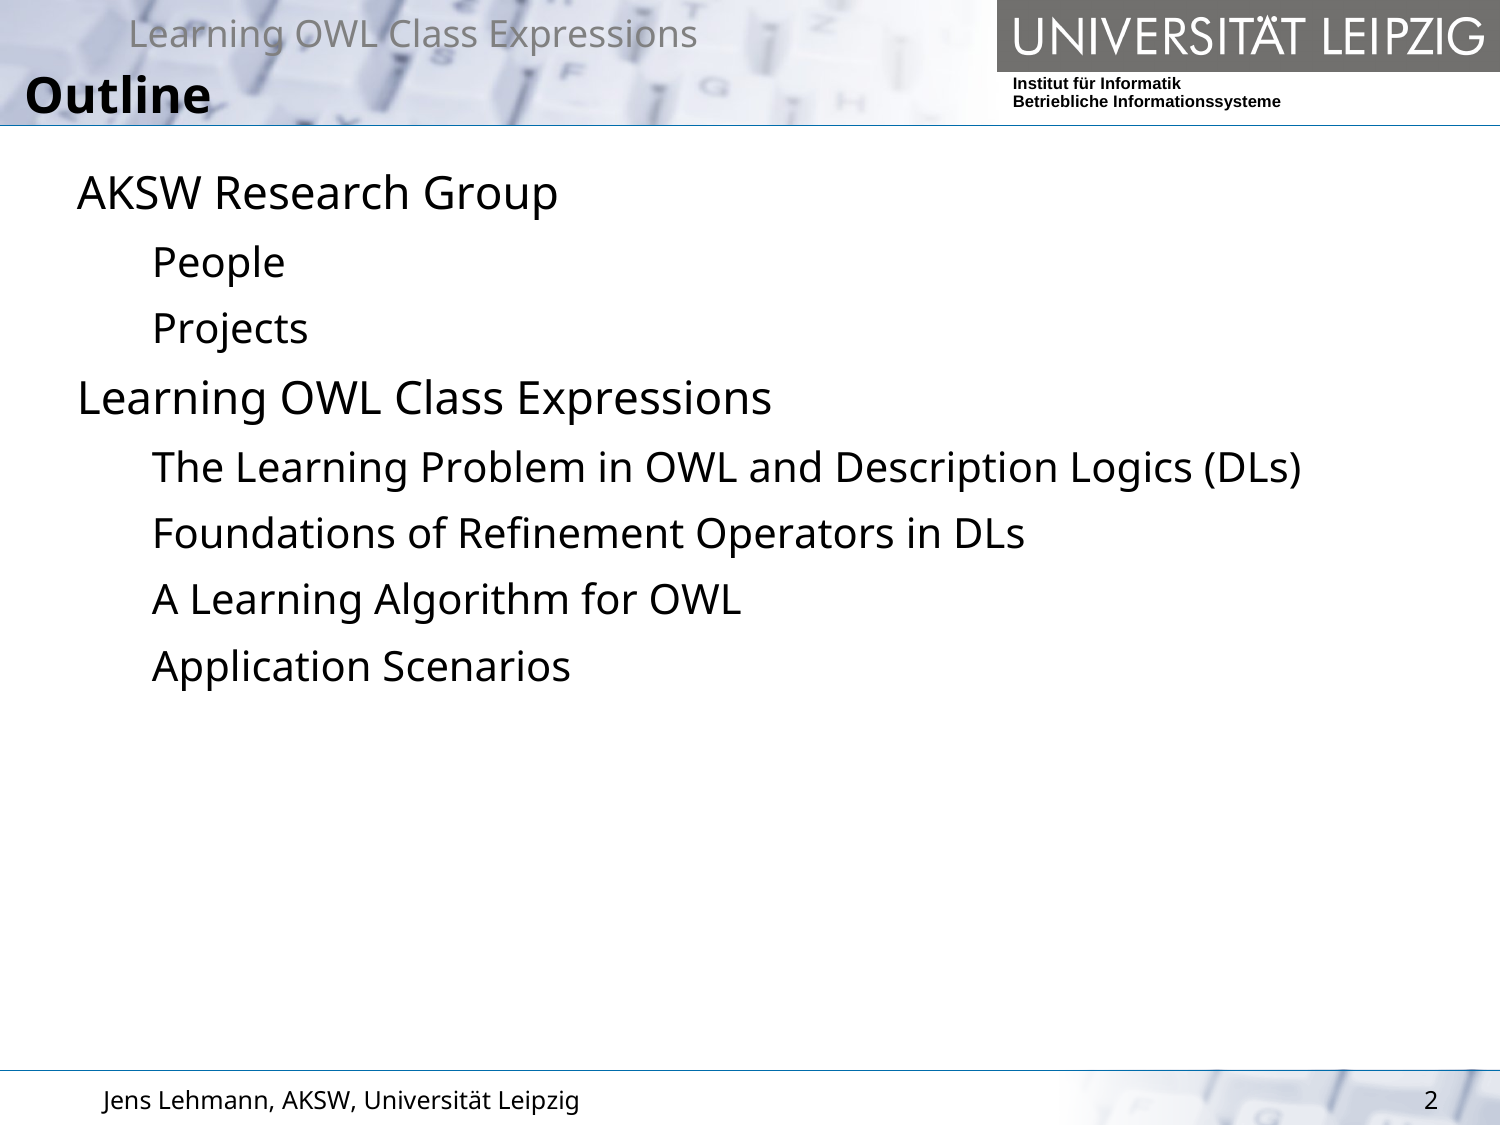

# Outline
AKSW Research Group
People
Projects
Learning OWL Class Expressions
The Learning Problem in OWL and Description Logics (DLs)
Foundations of Refinement Operators in DLs
A Learning Algorithm for OWL
Application Scenarios
Jens Lehmann, AKSW, Universität Leipzig
2